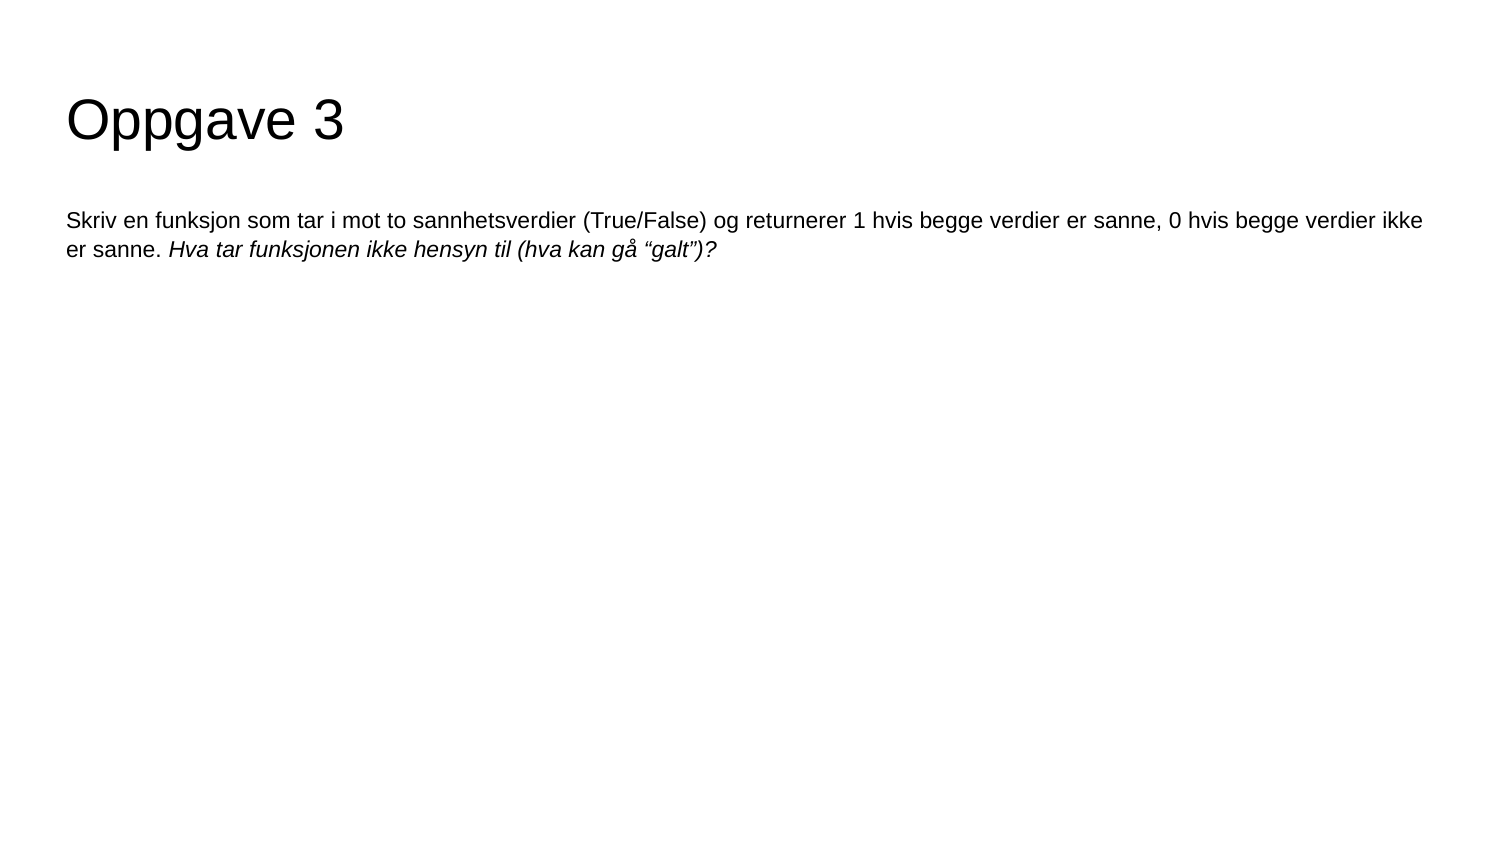

# Oppgave 3
Skriv en funksjon som tar i mot to sannhetsverdier (True/False) og returnerer 1 hvis begge verdier er sanne, 0 hvis begge verdier ikke er sanne. Hva tar funksjonen ikke hensyn til (hva kan gå “galt”)?